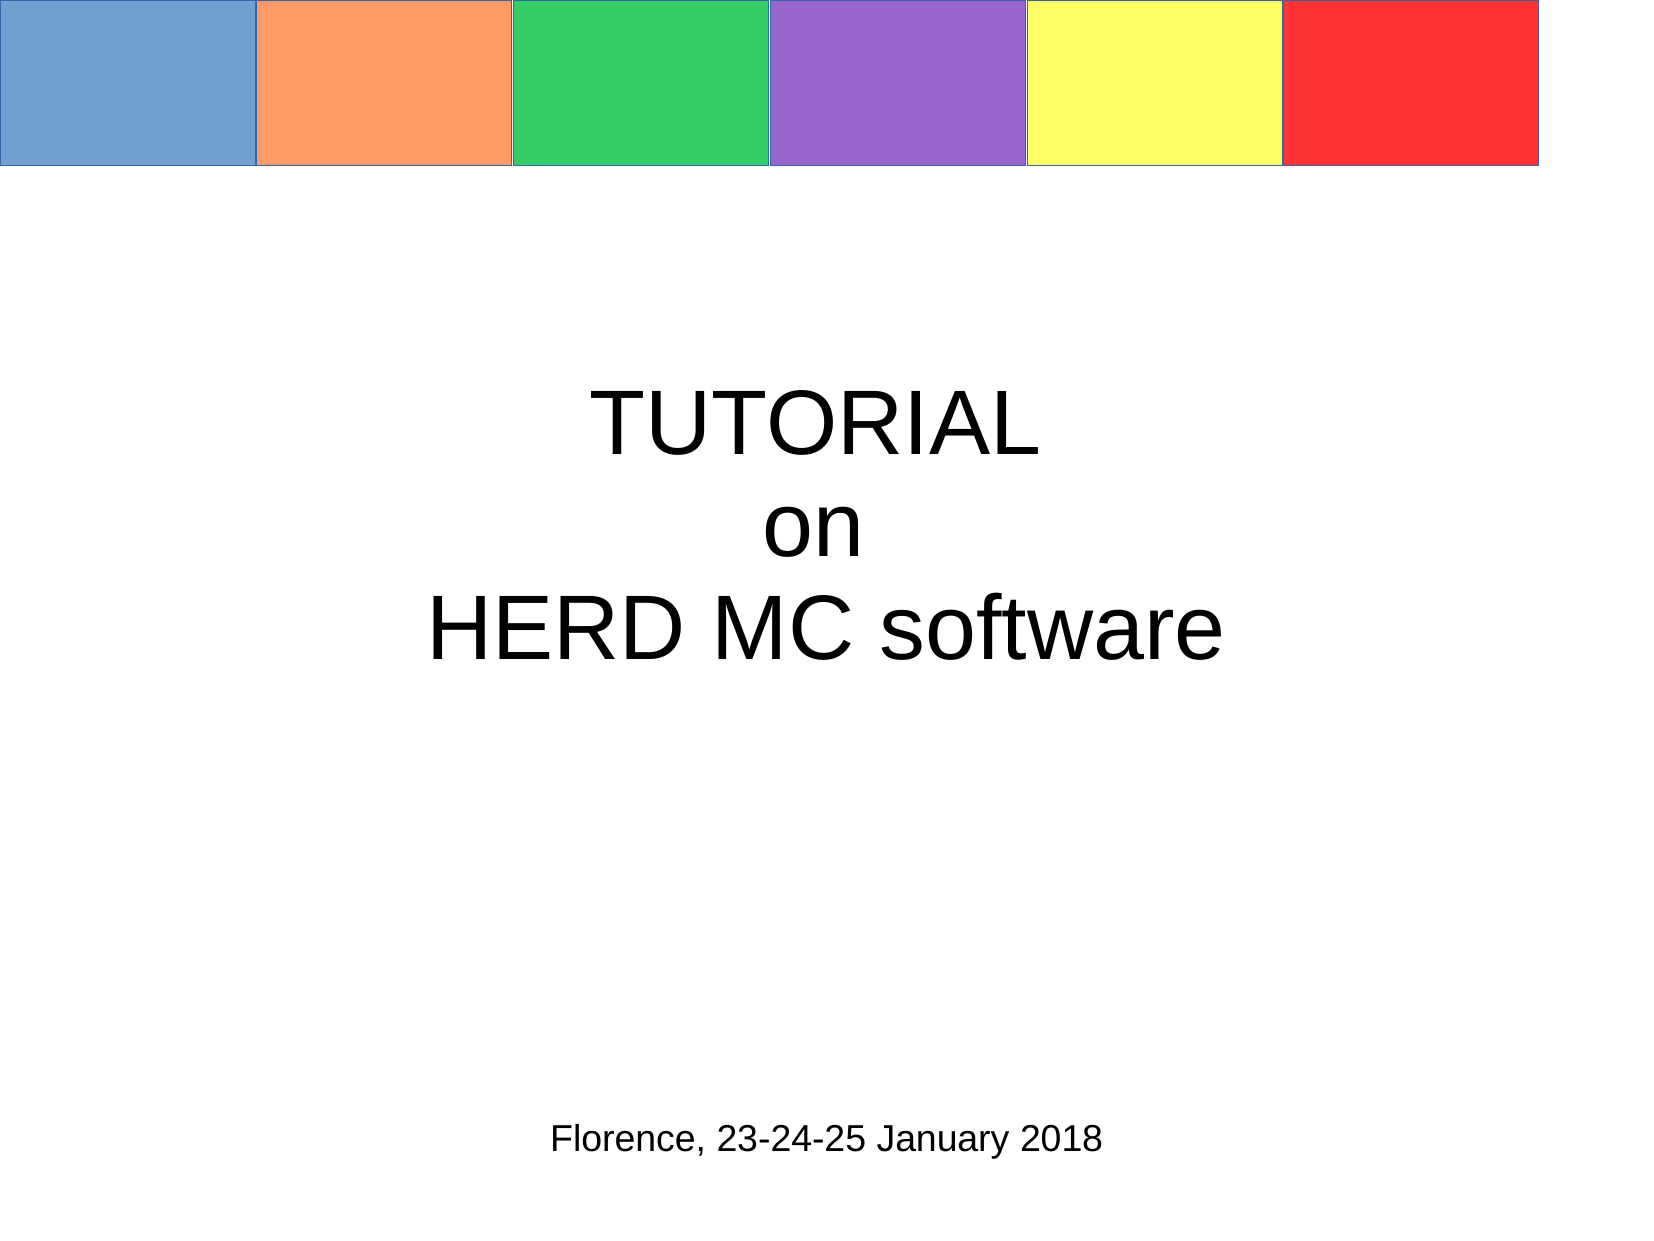

# TUTORIAL on HERD MC software
Florence, 23-24-25 January 2018